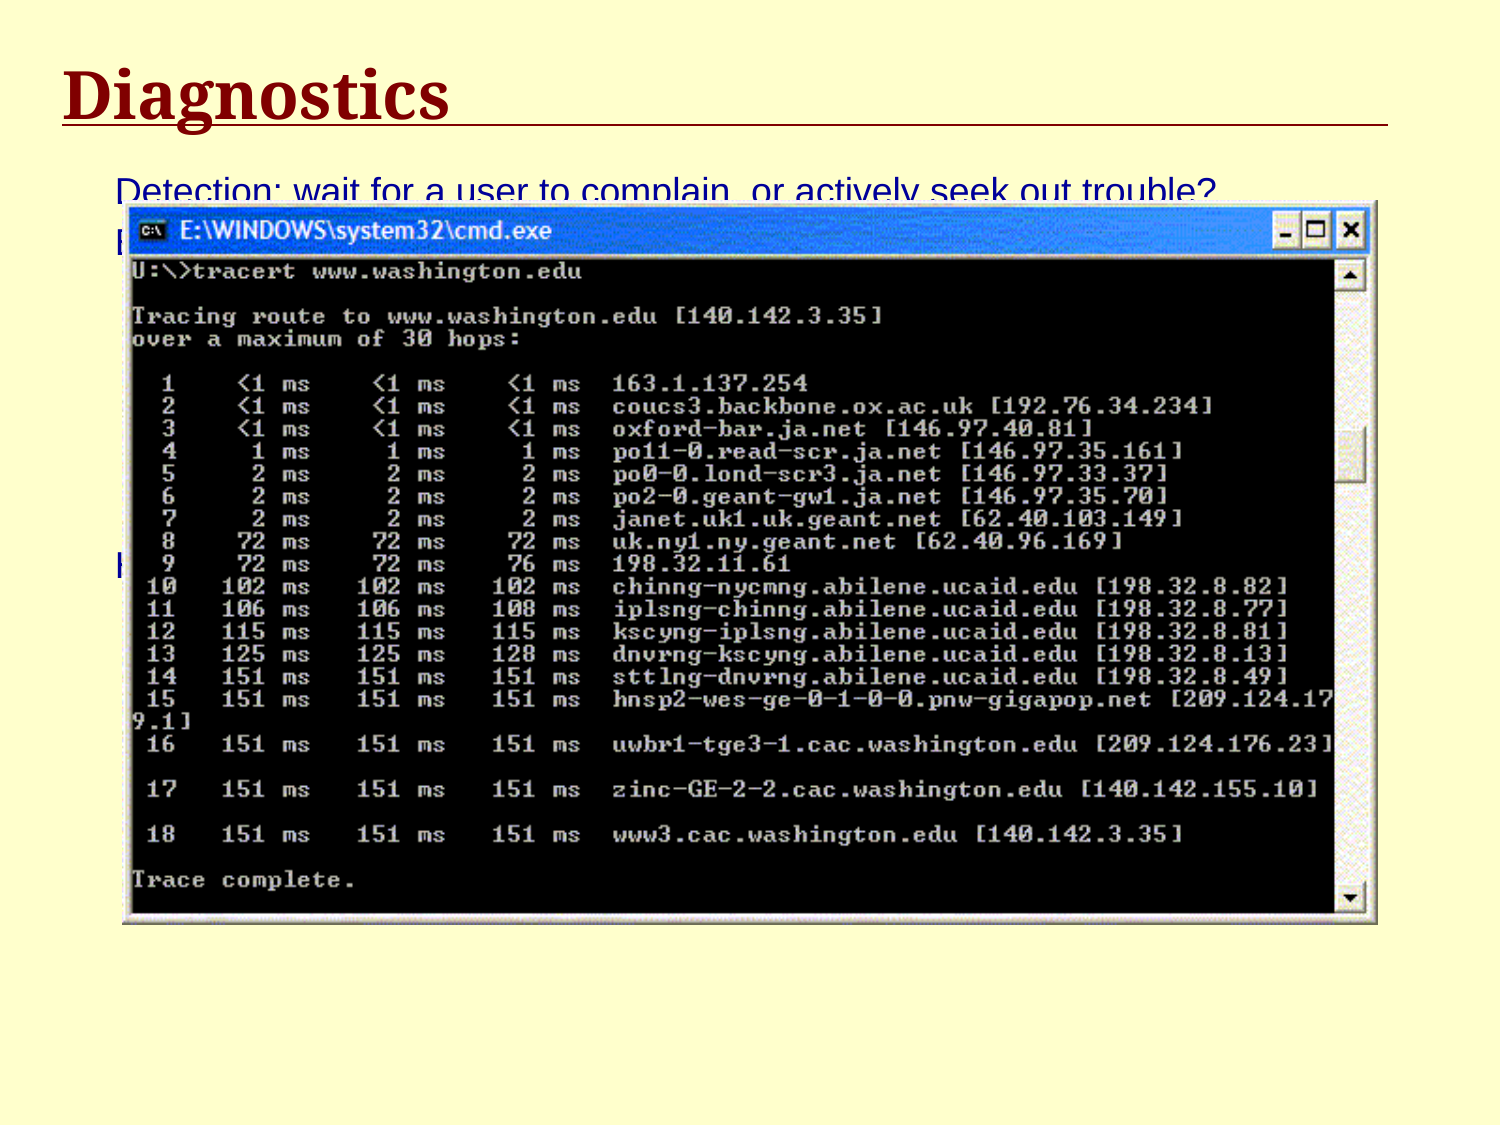

Diagnostics
# Detection: wait for a user to complain, or actively seek out trouble?
Bottom-up approach:
Cables
Computer
Configuration
Local area network
Internet
Start with IP addresses and then move to names.
How to check each part?
Indicator LEDs
Local ‘ping’ tests
Network ‘ping’ tests
Traceroute
Connect to service with IP
Check DNS
Connect to service with name